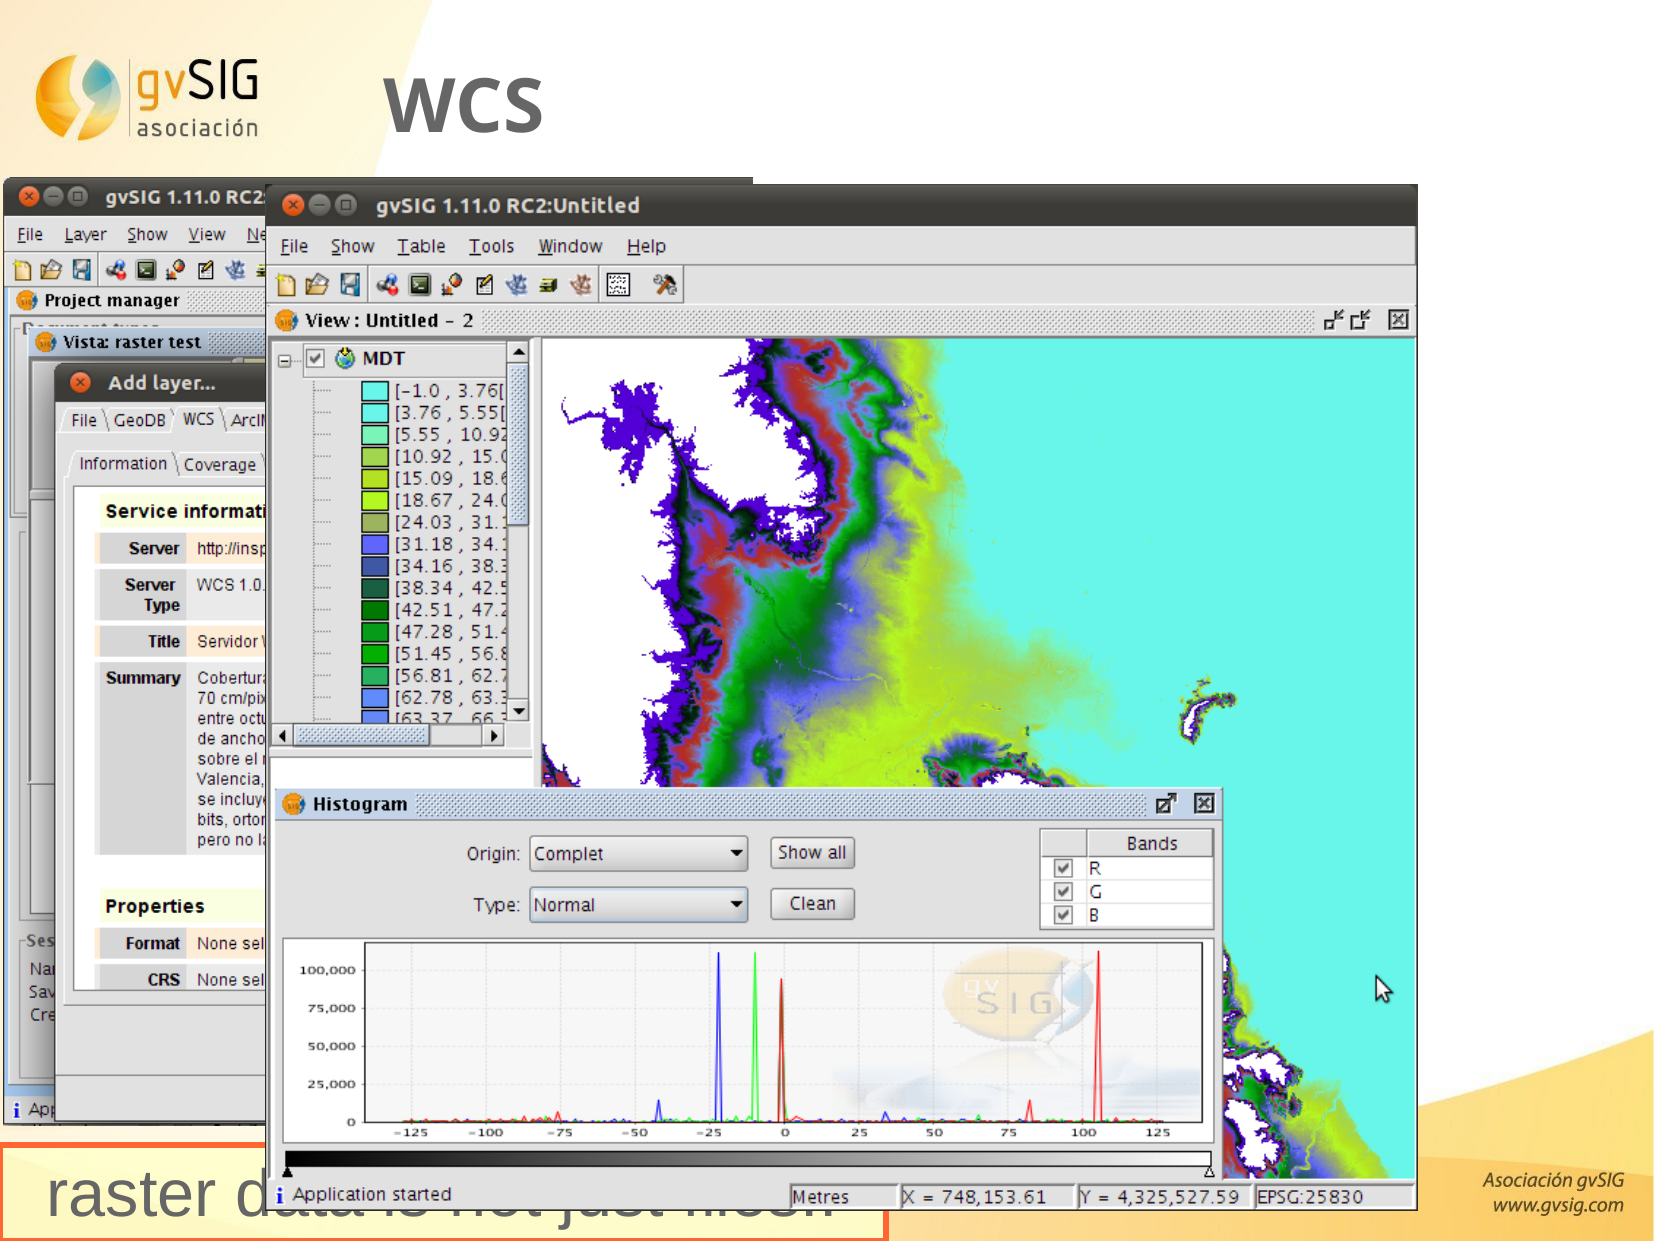

# WCS
raster data is not just files!!